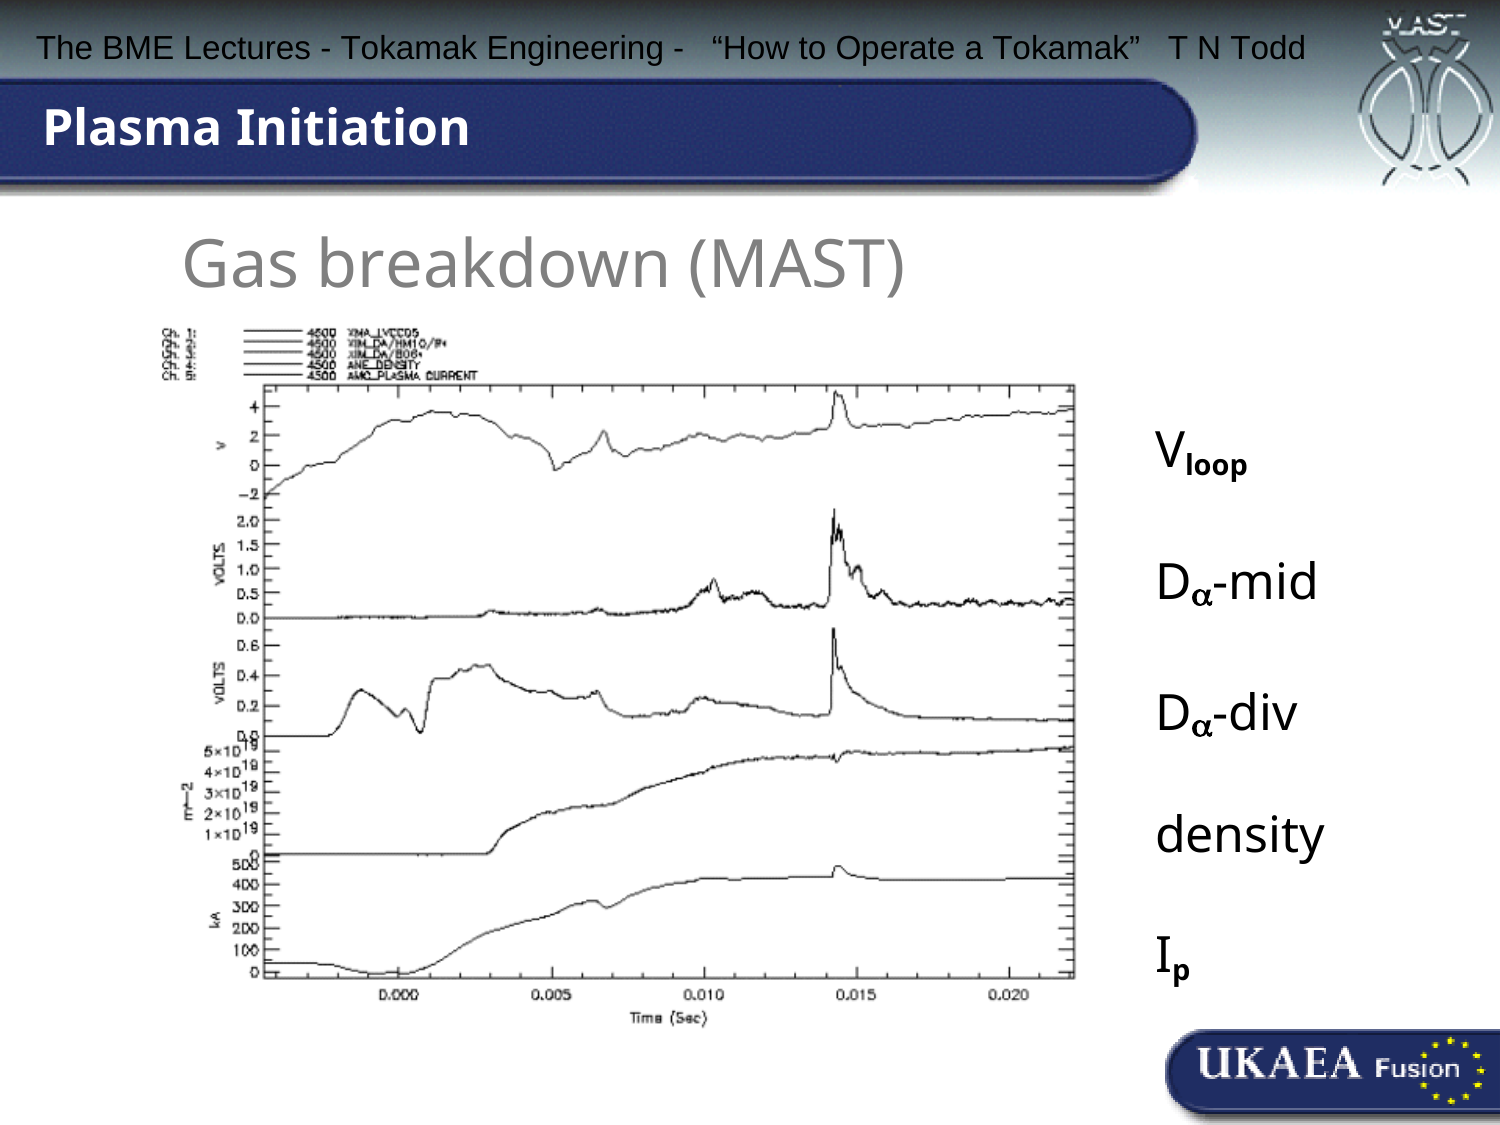

Plasma Initiation
The BME Lectures - Tokamak Engineering - “How to Operate a Tokamak” T N Todd
Gas breakdown (MAST)
Vloop
D-mid
D-div
density
Ip